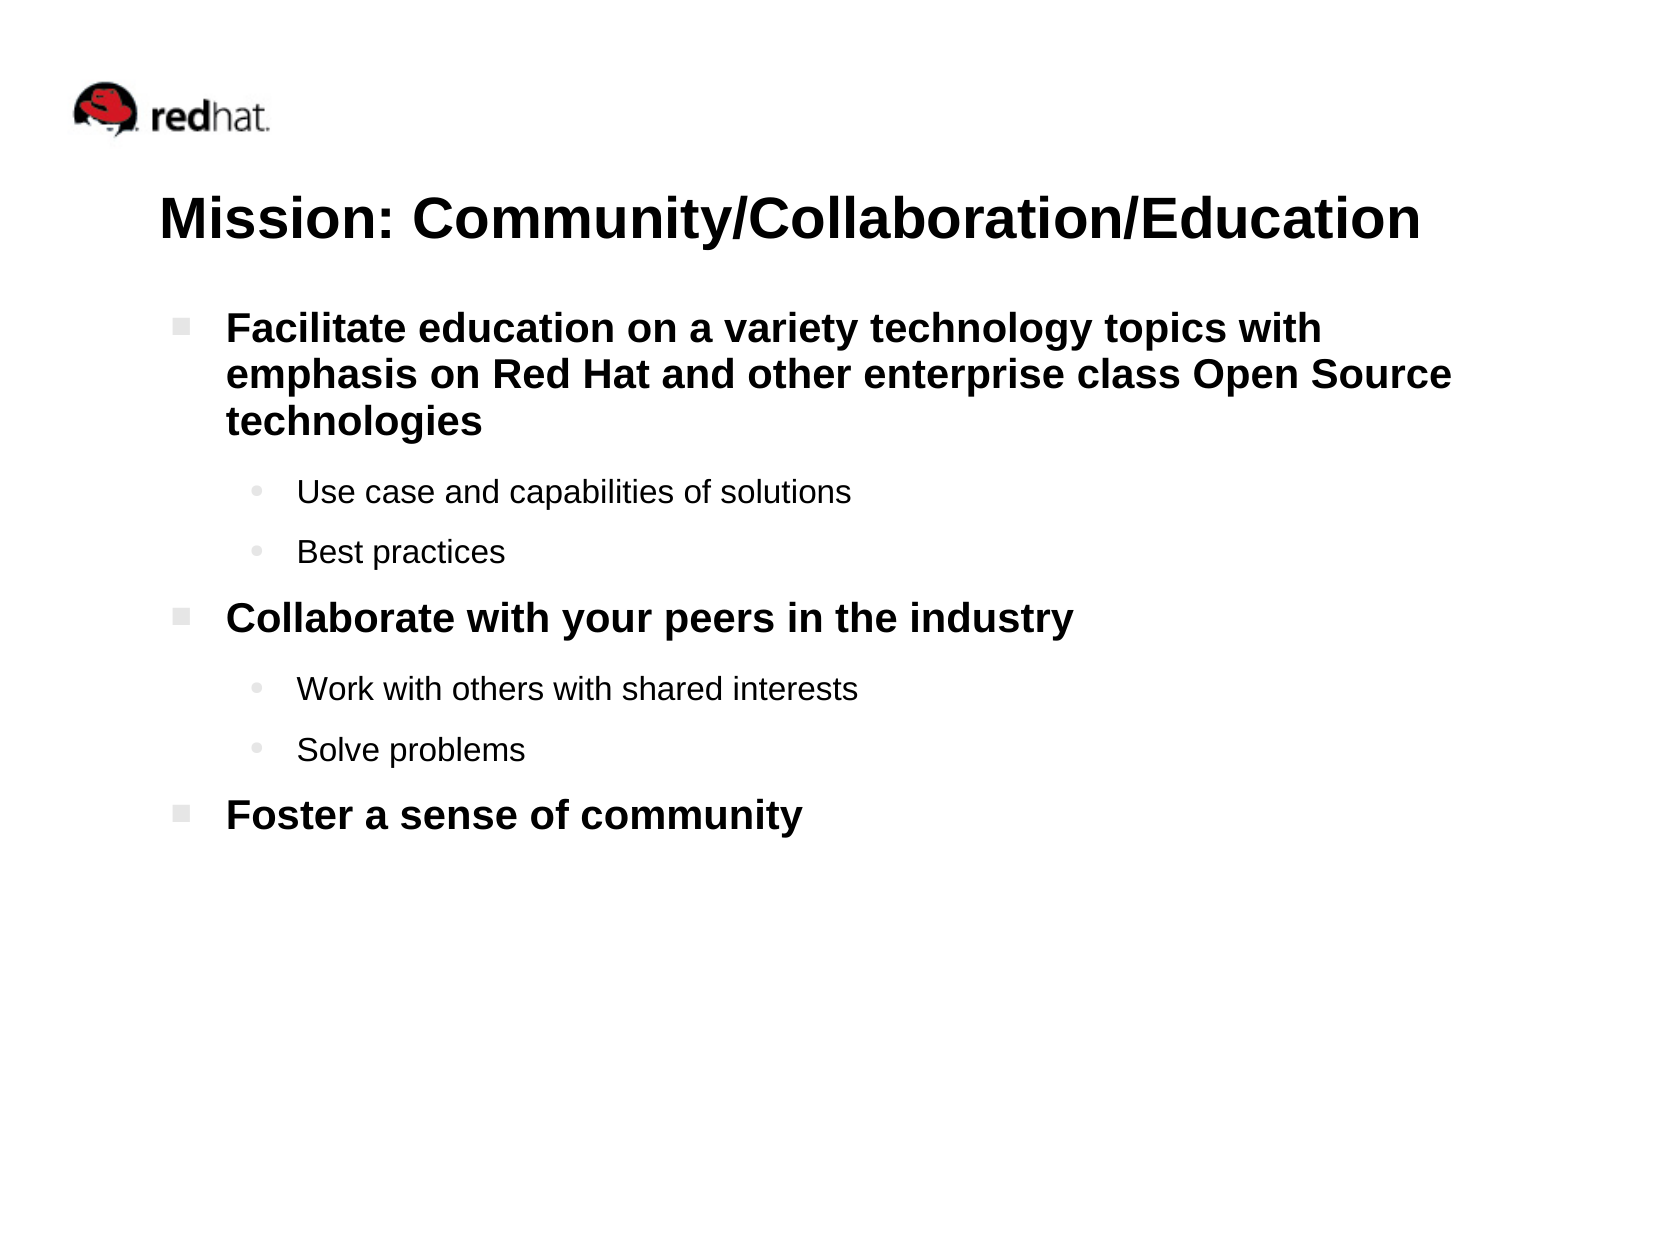

# Mission: Community/Collaboration/Education
Facilitate education on a variety technology topics with emphasis on Red Hat and other enterprise class Open Source technologies
Use case and capabilities of solutions
Best practices
Collaborate with your peers in the industry
Work with others with shared interests
Solve problems
Foster a sense of community